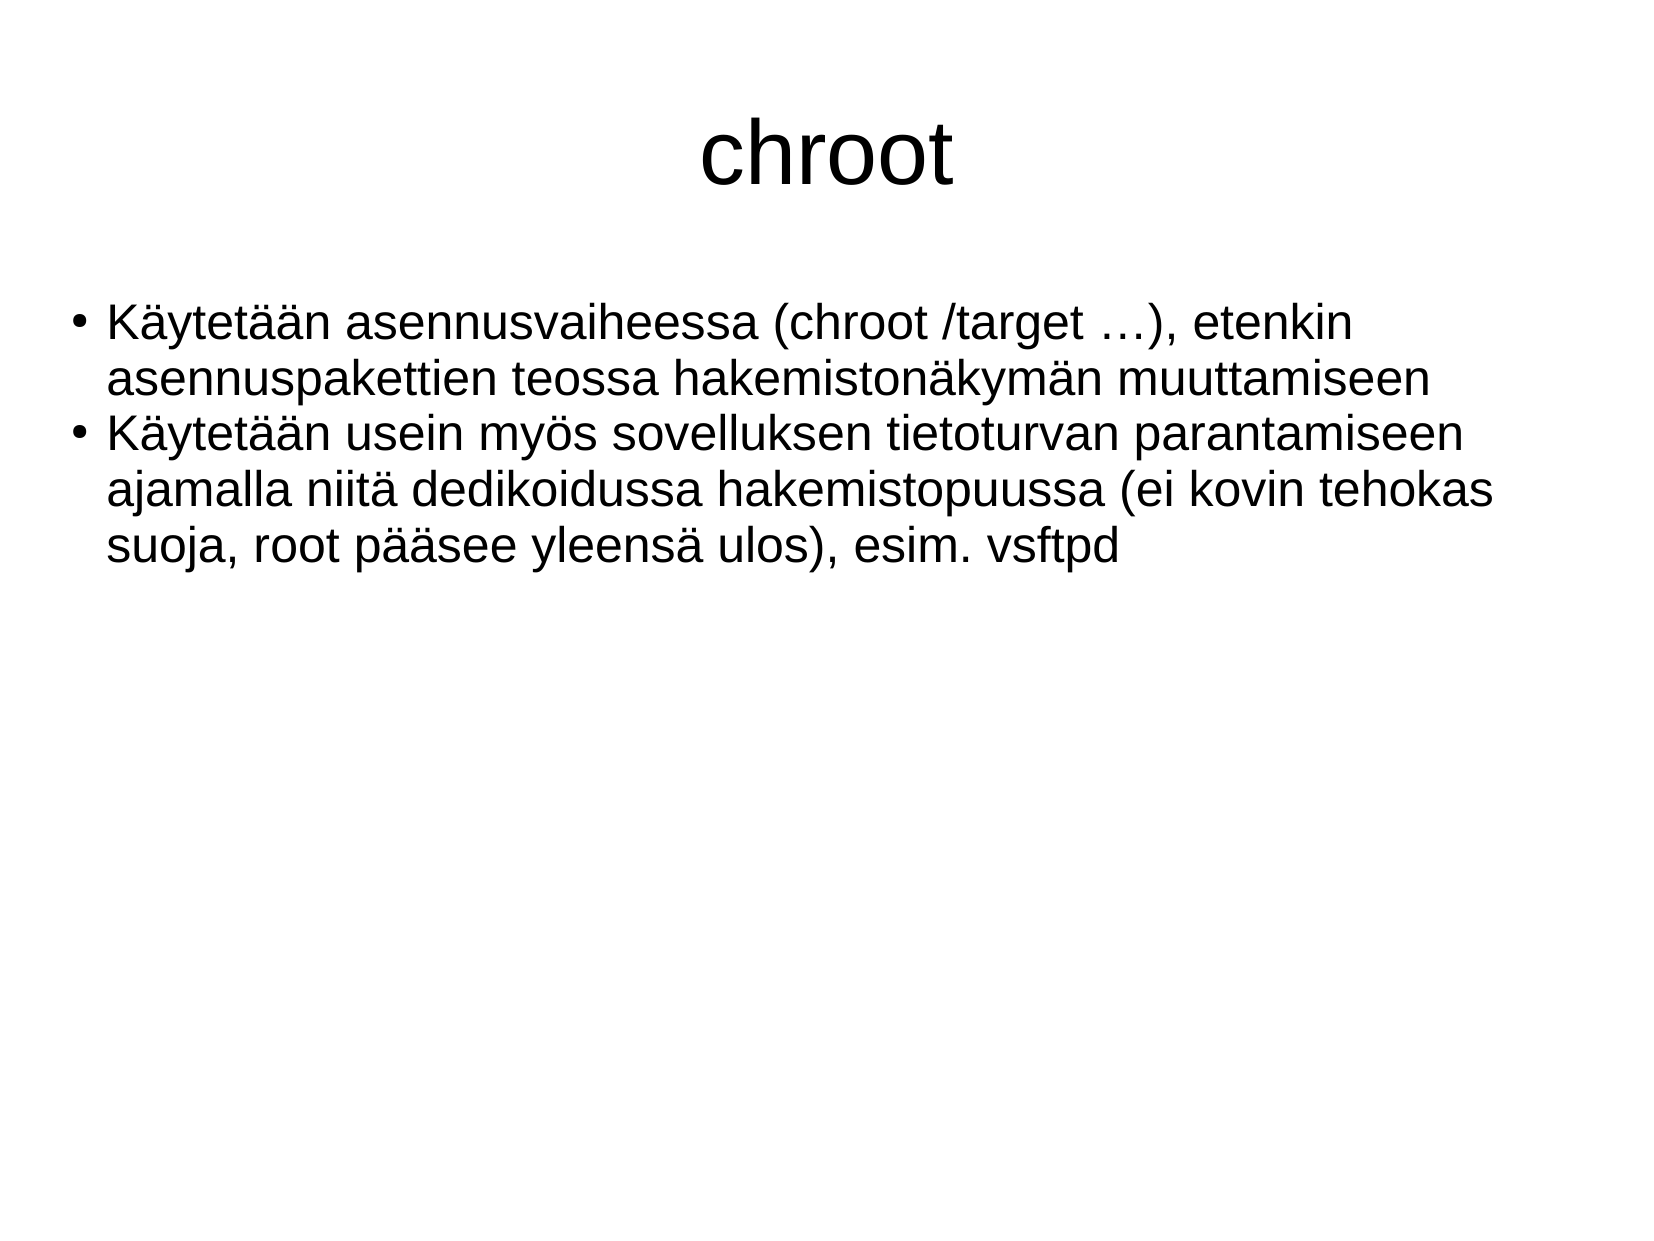

# chroot
Käytetään asennusvaiheessa (chroot /target …), etenkin asennuspakettien teossa hakemistonäkymän muuttamiseen
Käytetään usein myös sovelluksen tietoturvan parantamiseen ajamalla niitä dedikoidussa hakemistopuussa (ei kovin tehokas suoja, root pääsee yleensä ulos), esim. vsftpd